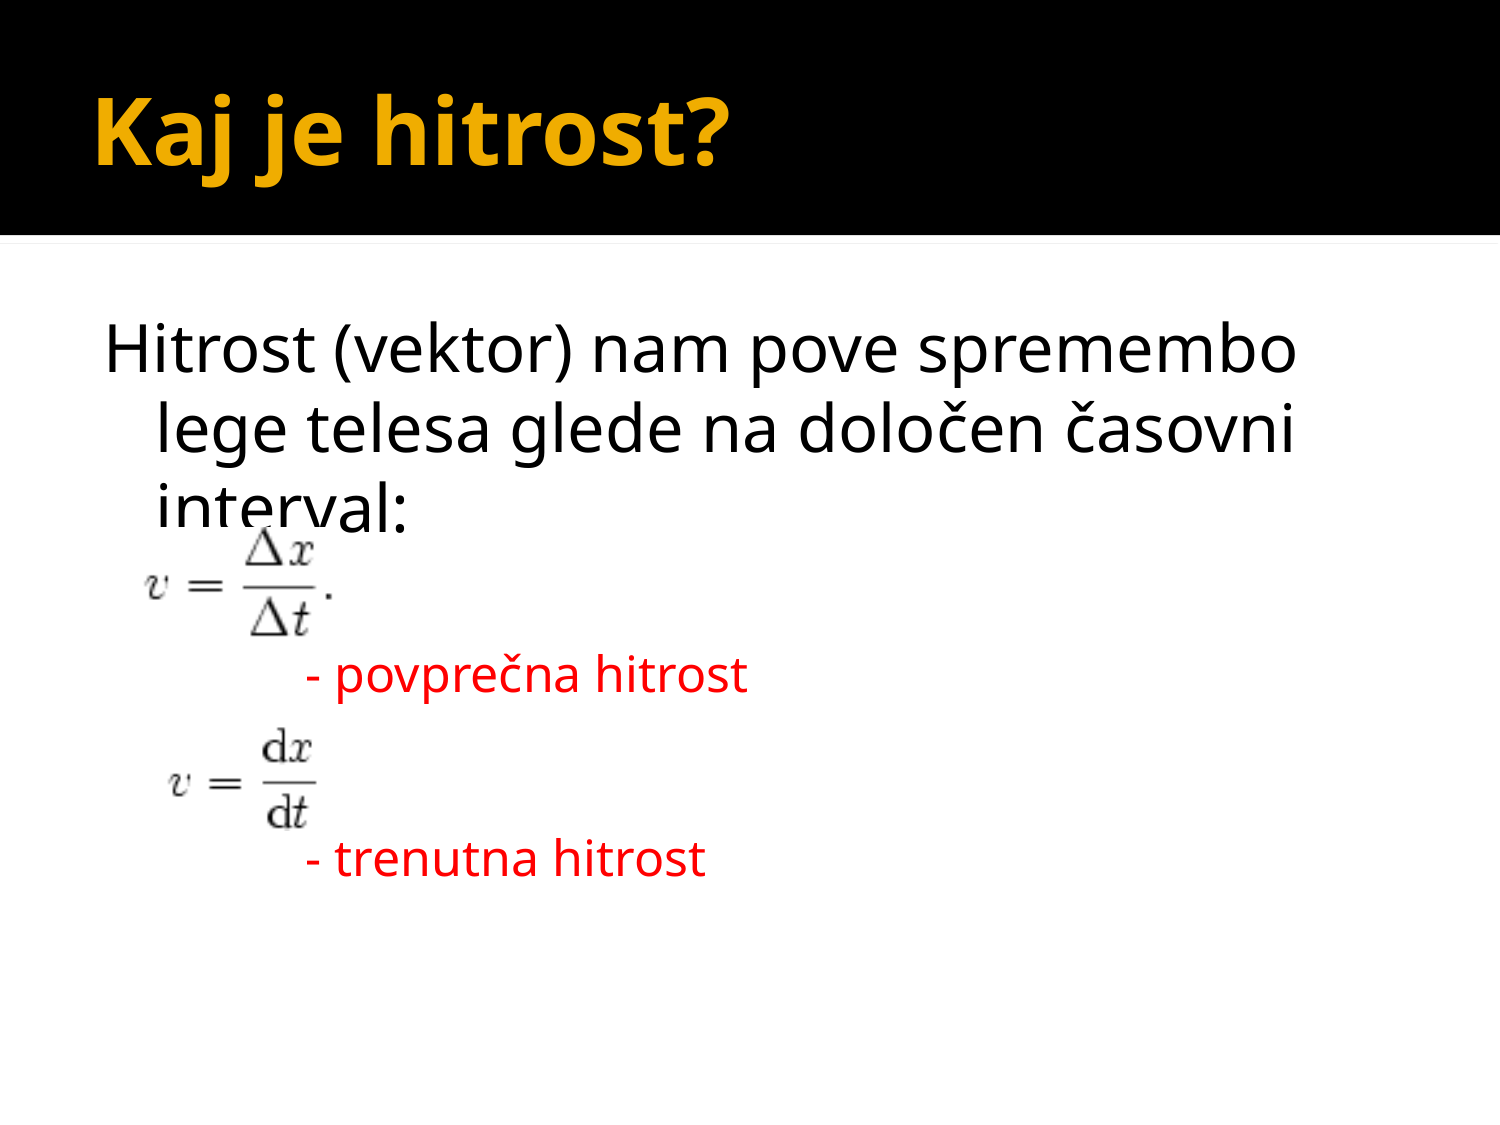

# Kaj je hitrost?
Hitrost (vektor) nam pove spremembo lege telesa glede na določen časovni interval:
			- povprečna hitrost
			- trenutna hitrost